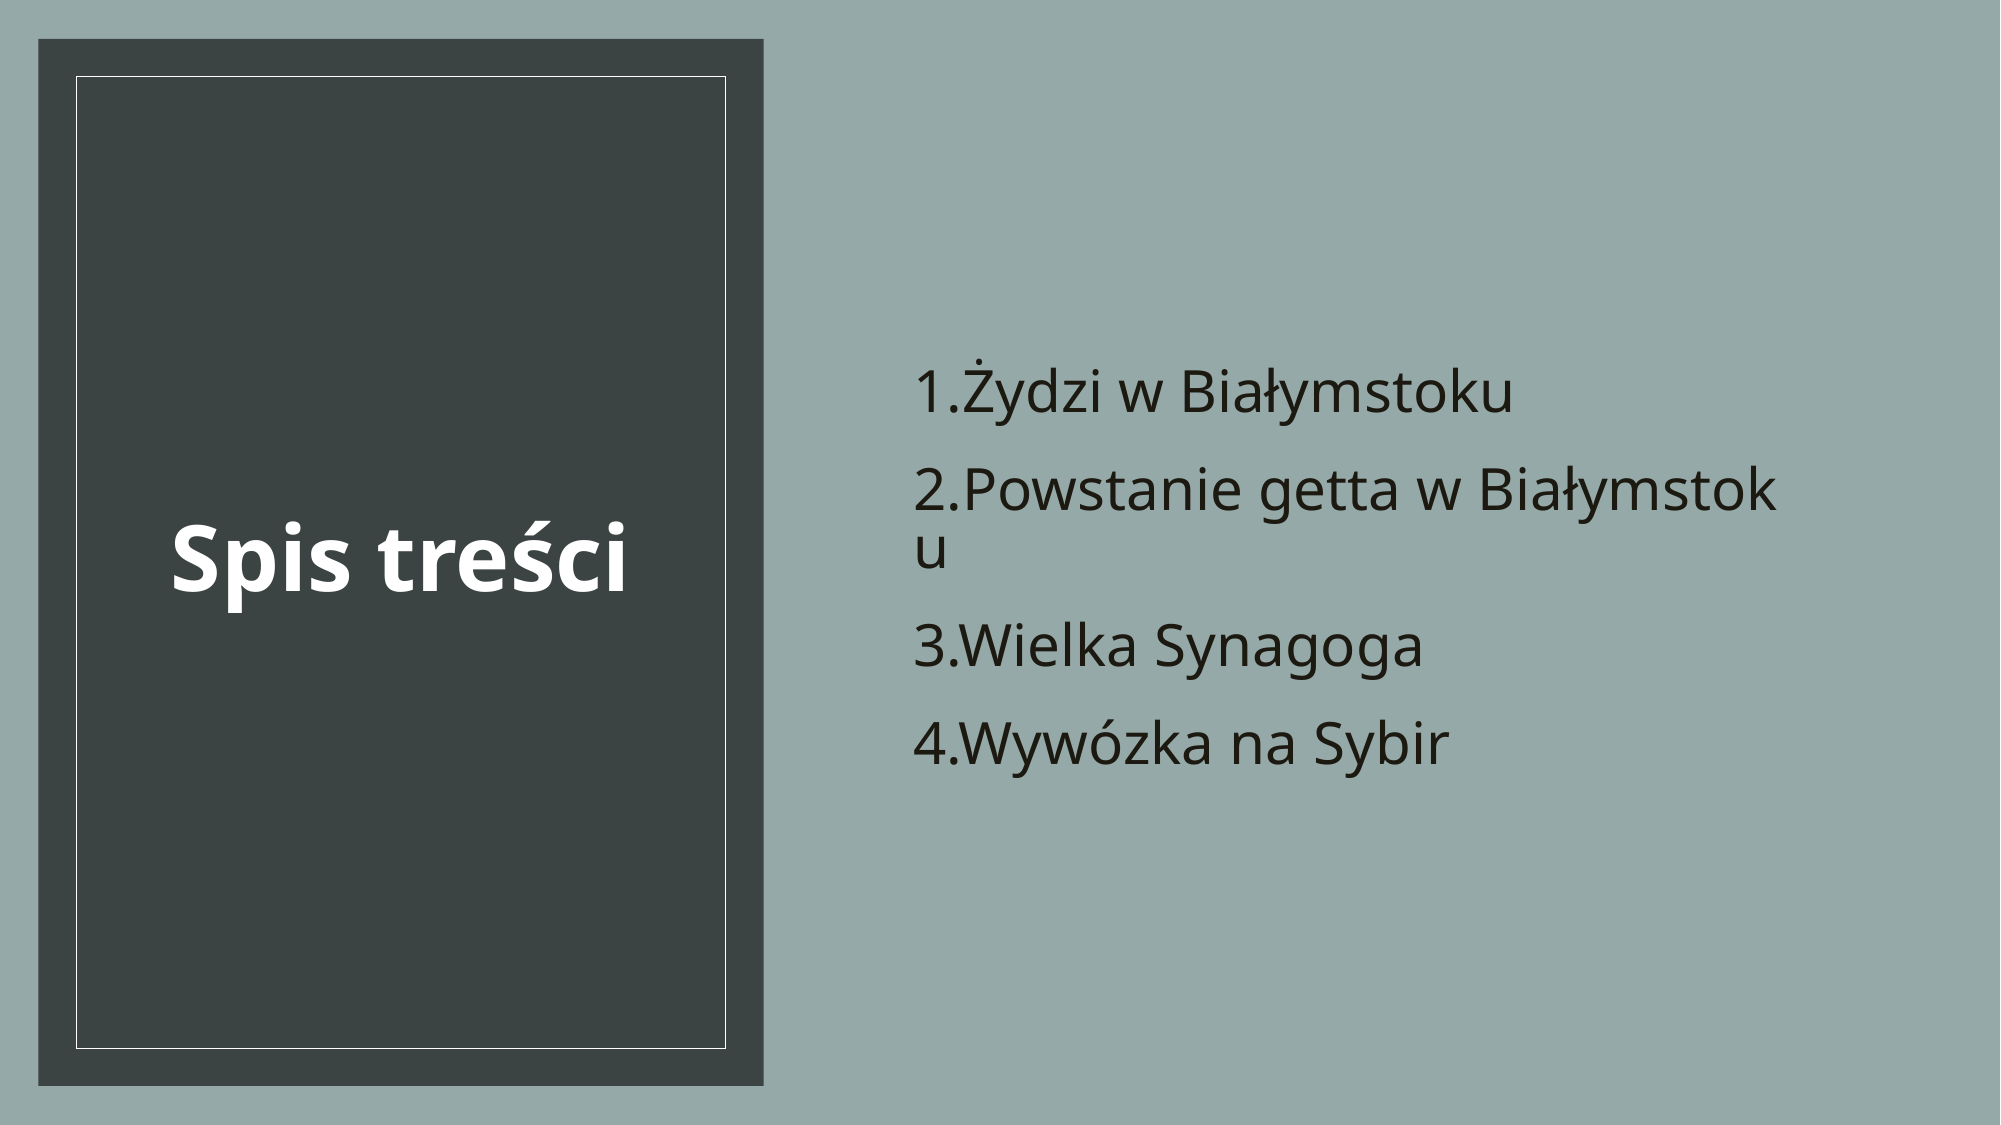

1.Żydzi w Białymstoku
2.Powstanie getta w Białymstoku
3.Wielka Synagoga
4.Wywózka na Sybir
# Spis treści